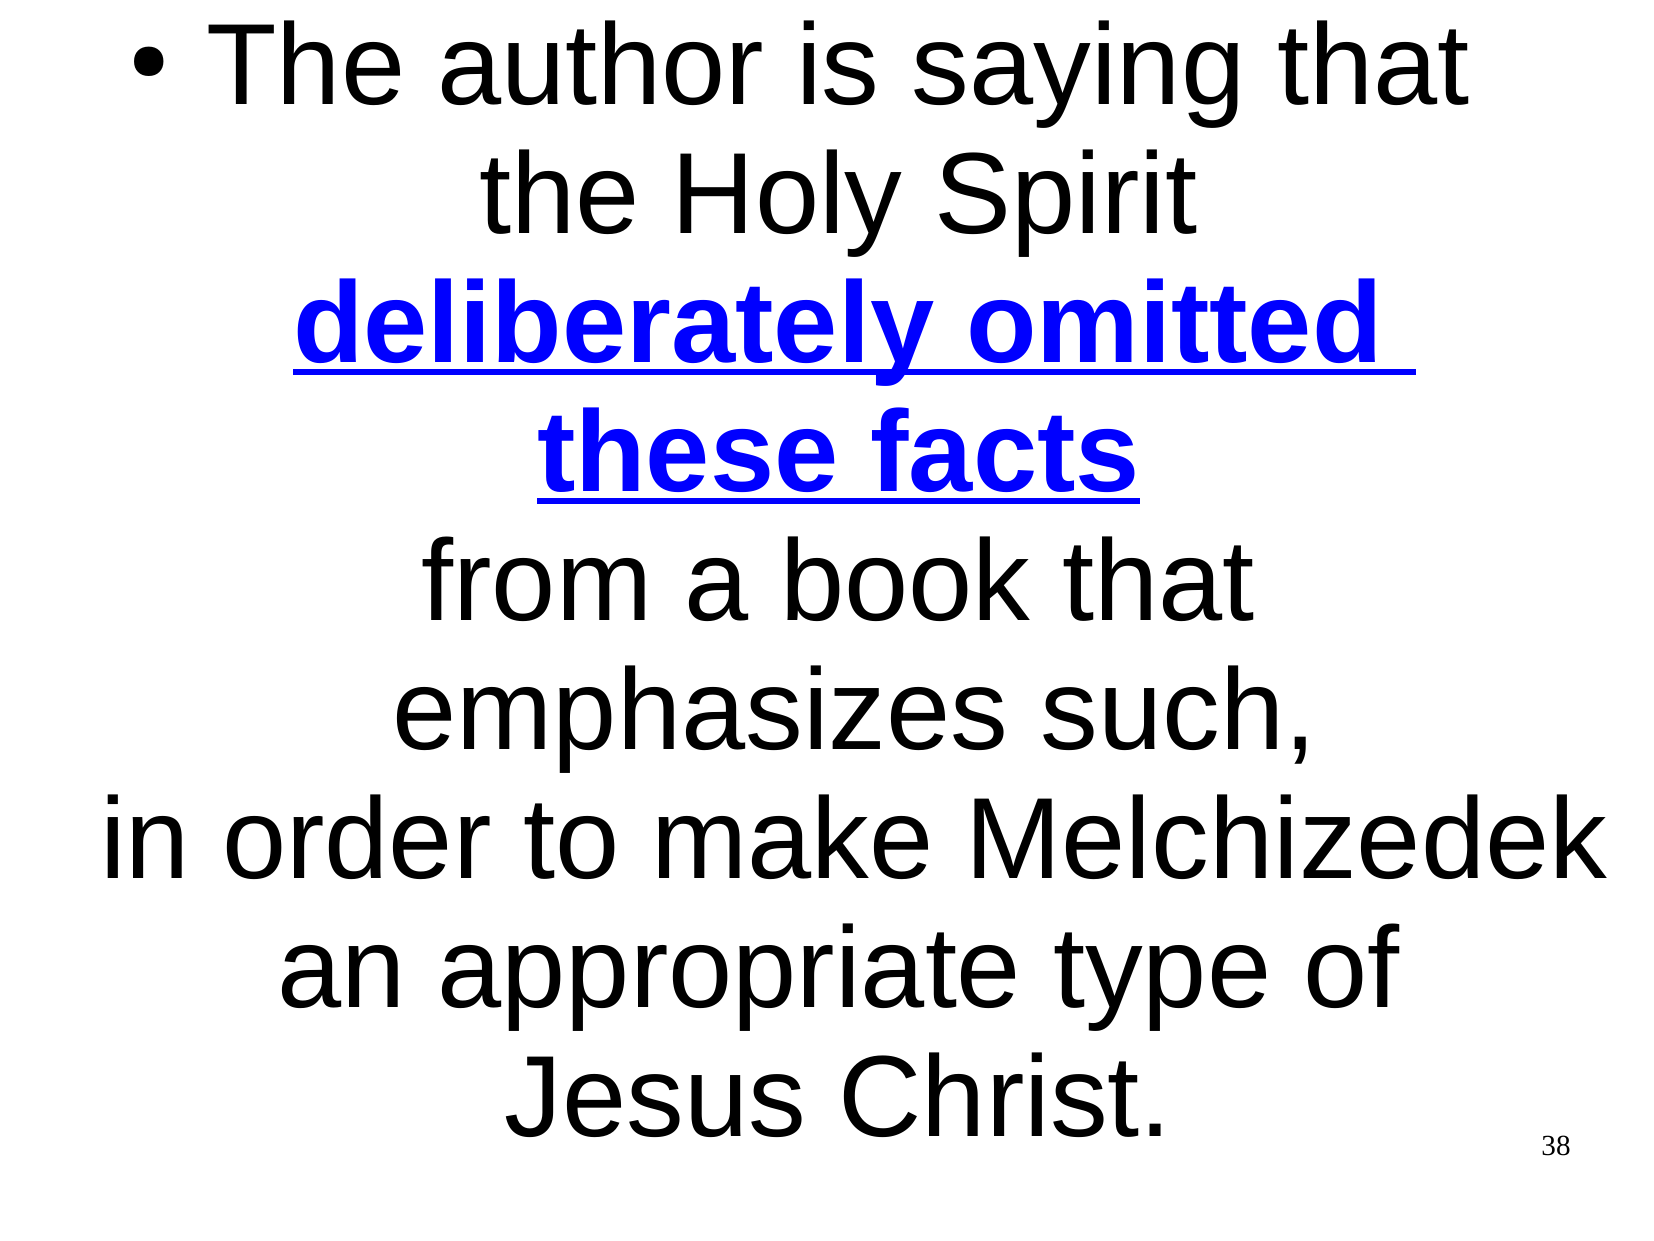

# The author is saying that the Holy Spirit deliberately omitted these facts from a book that emphasizes such, in order to make Melchizedek an appropriate type of Jesus Christ.
38